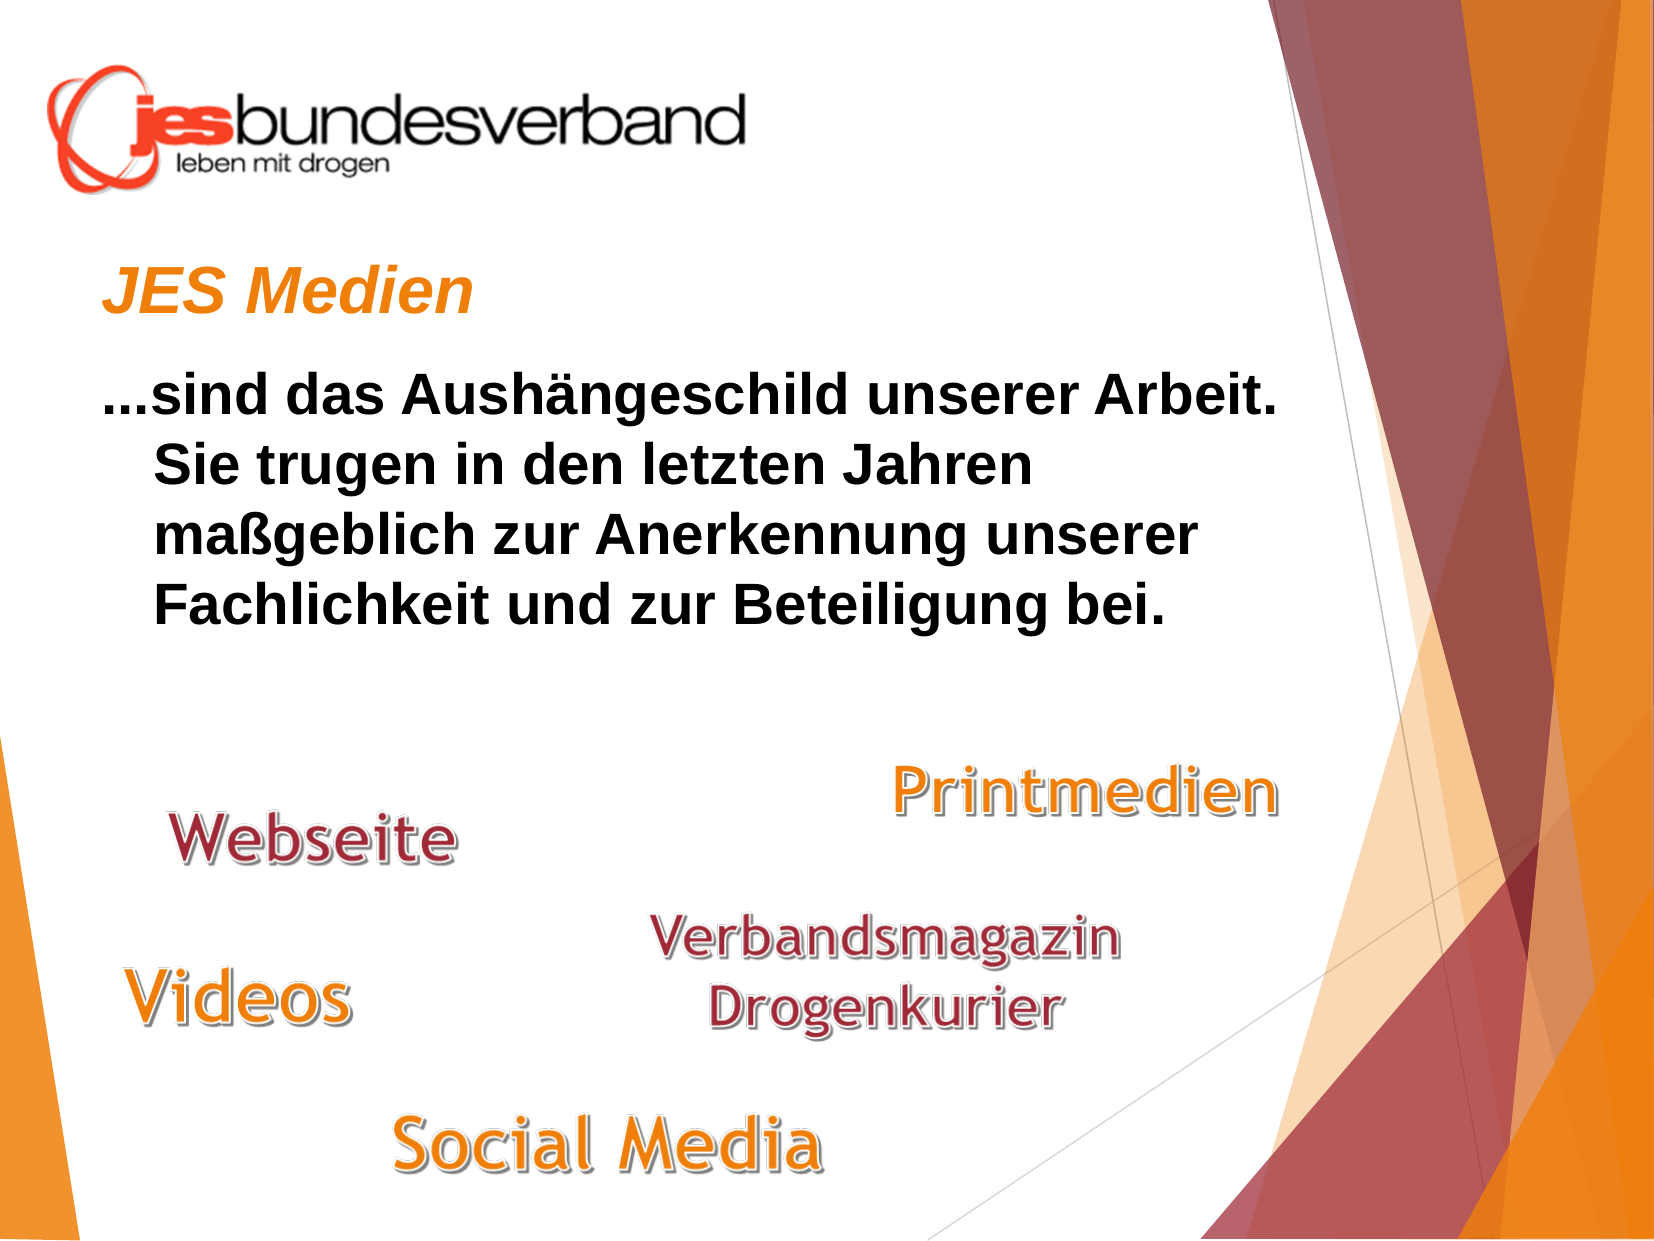

JES Medien
...sind das Aushängeschild unserer Arbeit. Sie trugen in den letzten Jahren maßgeblich zur Anerkennung unserer Fachlichkeit und zur Beteiligung bei.